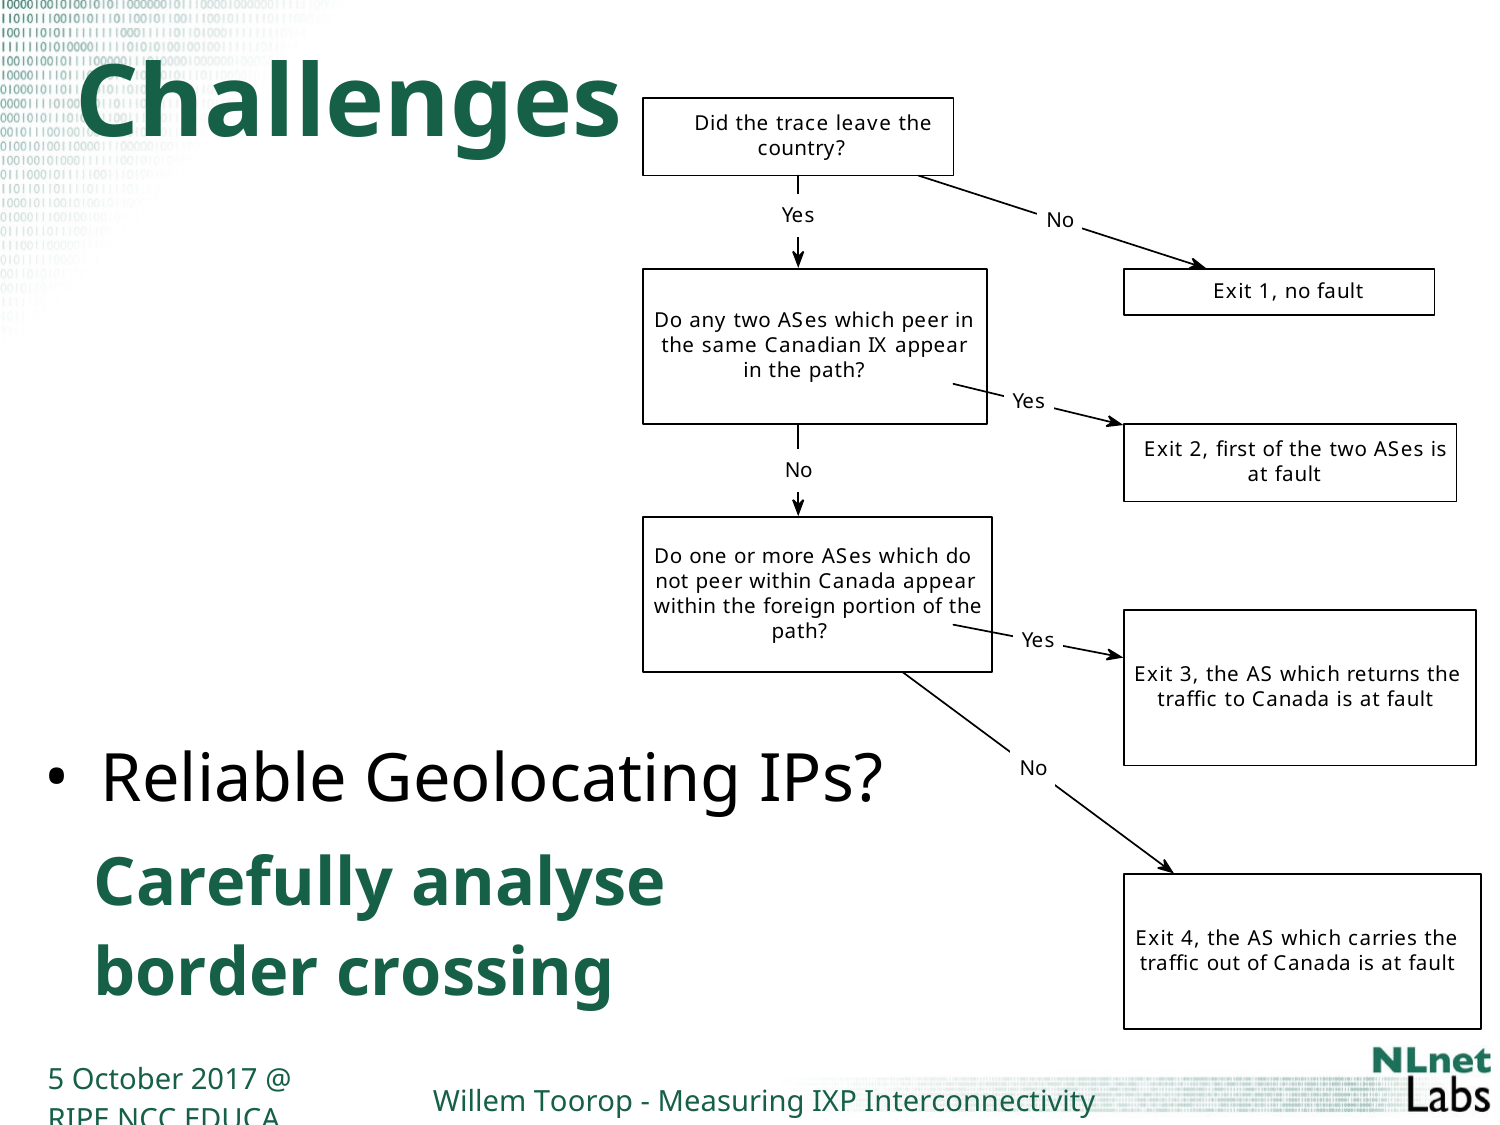

# Challenges
Reliable Geolocating IPs?
Carefully analyse
border crossing